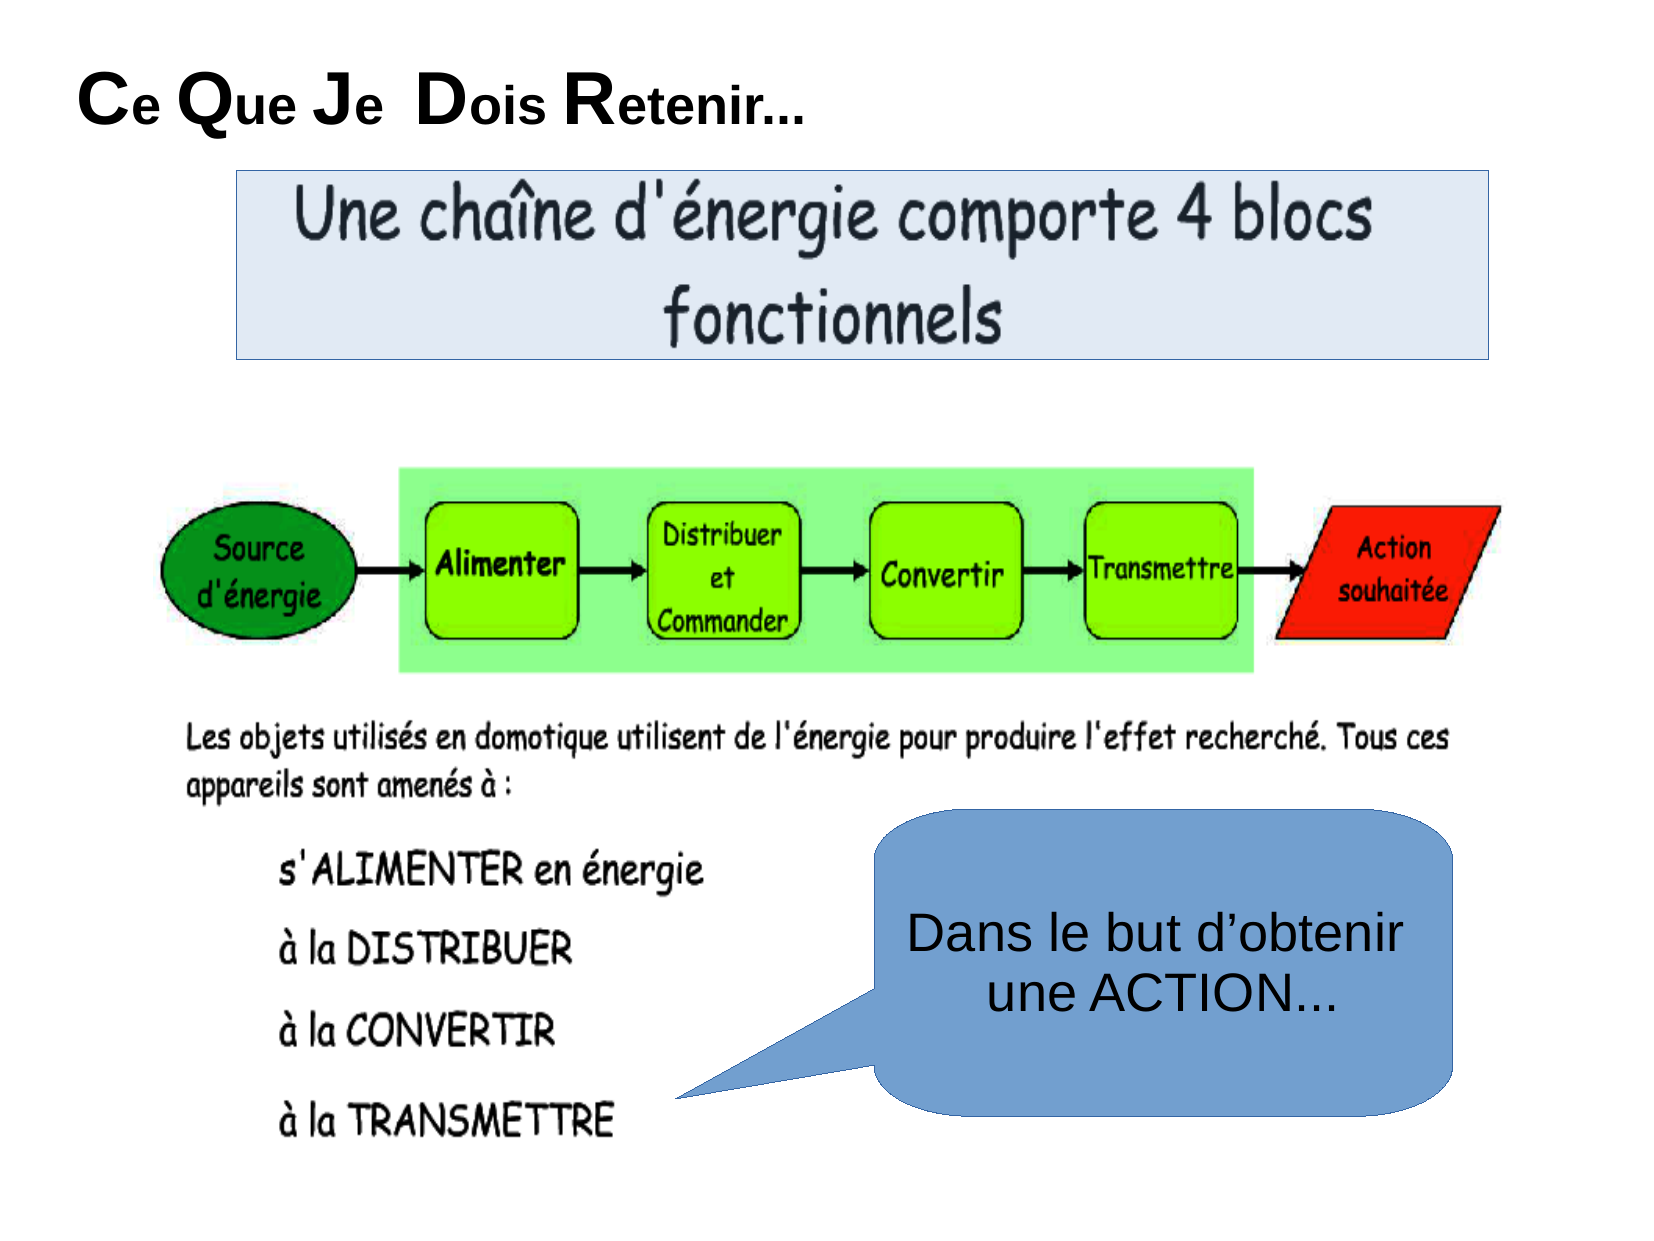

Ce Que Je Dois Retenir...
Dans le but d’obtenir
une ACTION...